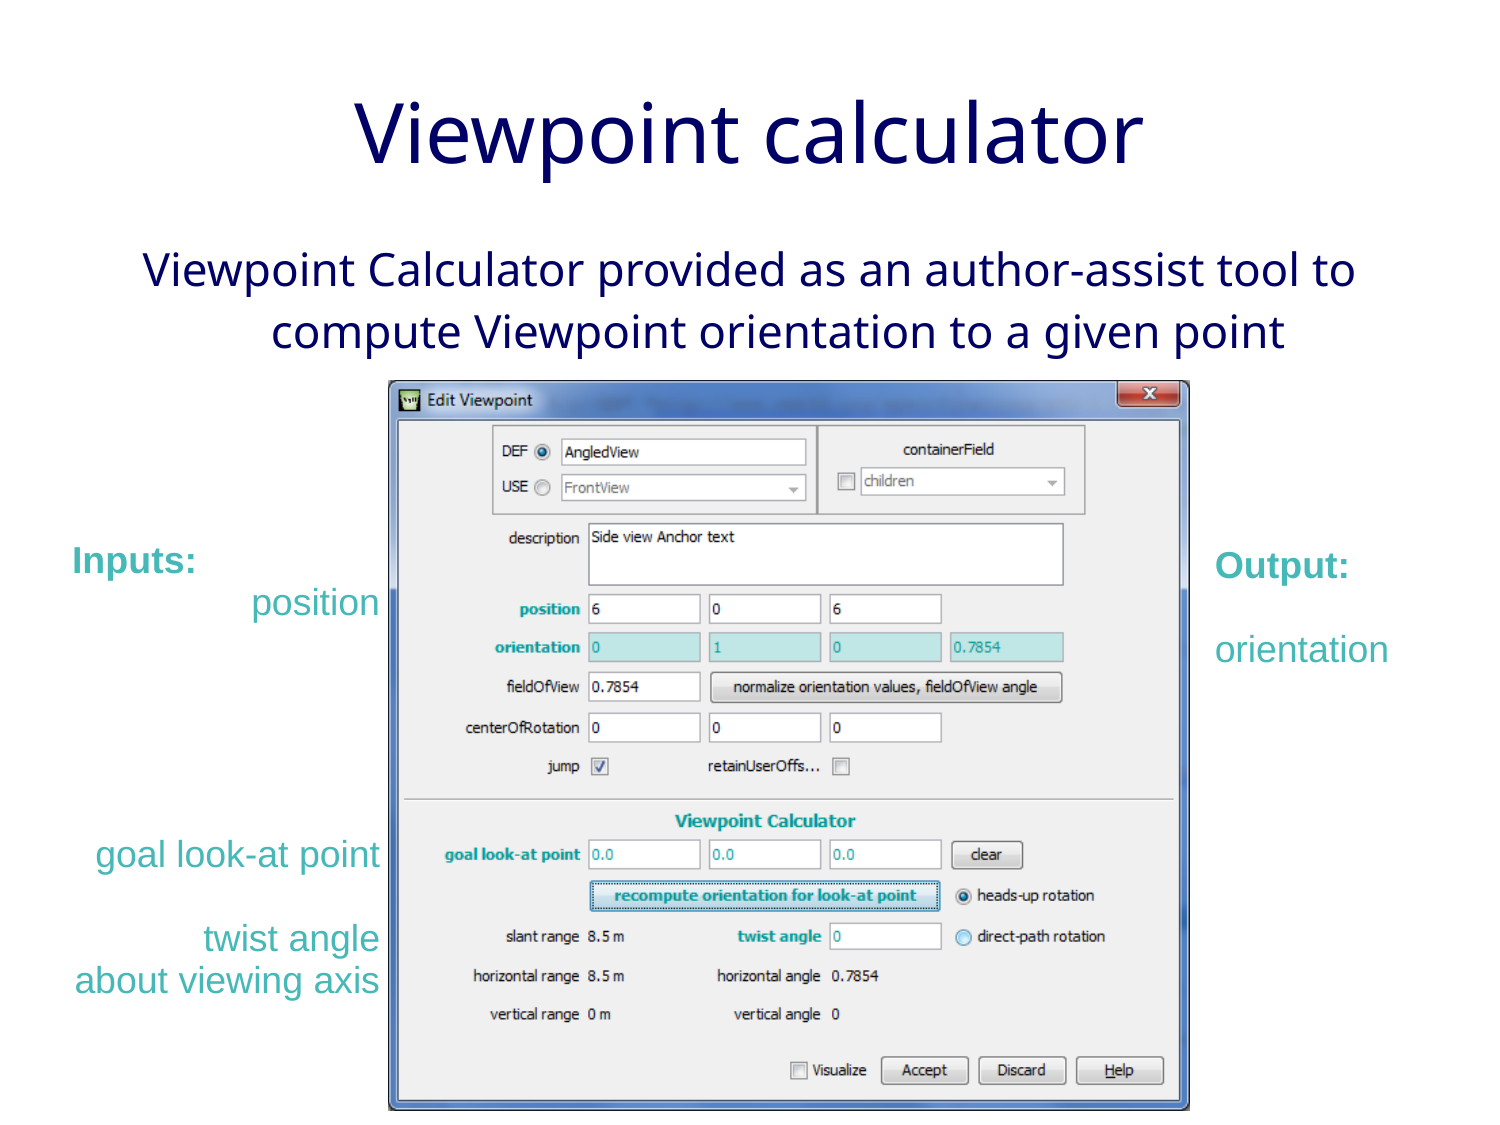

Viewpoint calculator
# Viewpoint Calculator provided as an author-assist tool to compute Viewpoint orientation to a given point
Inputs:
	position
goal look-at point
twist angle about viewing axis
Output:
orientation